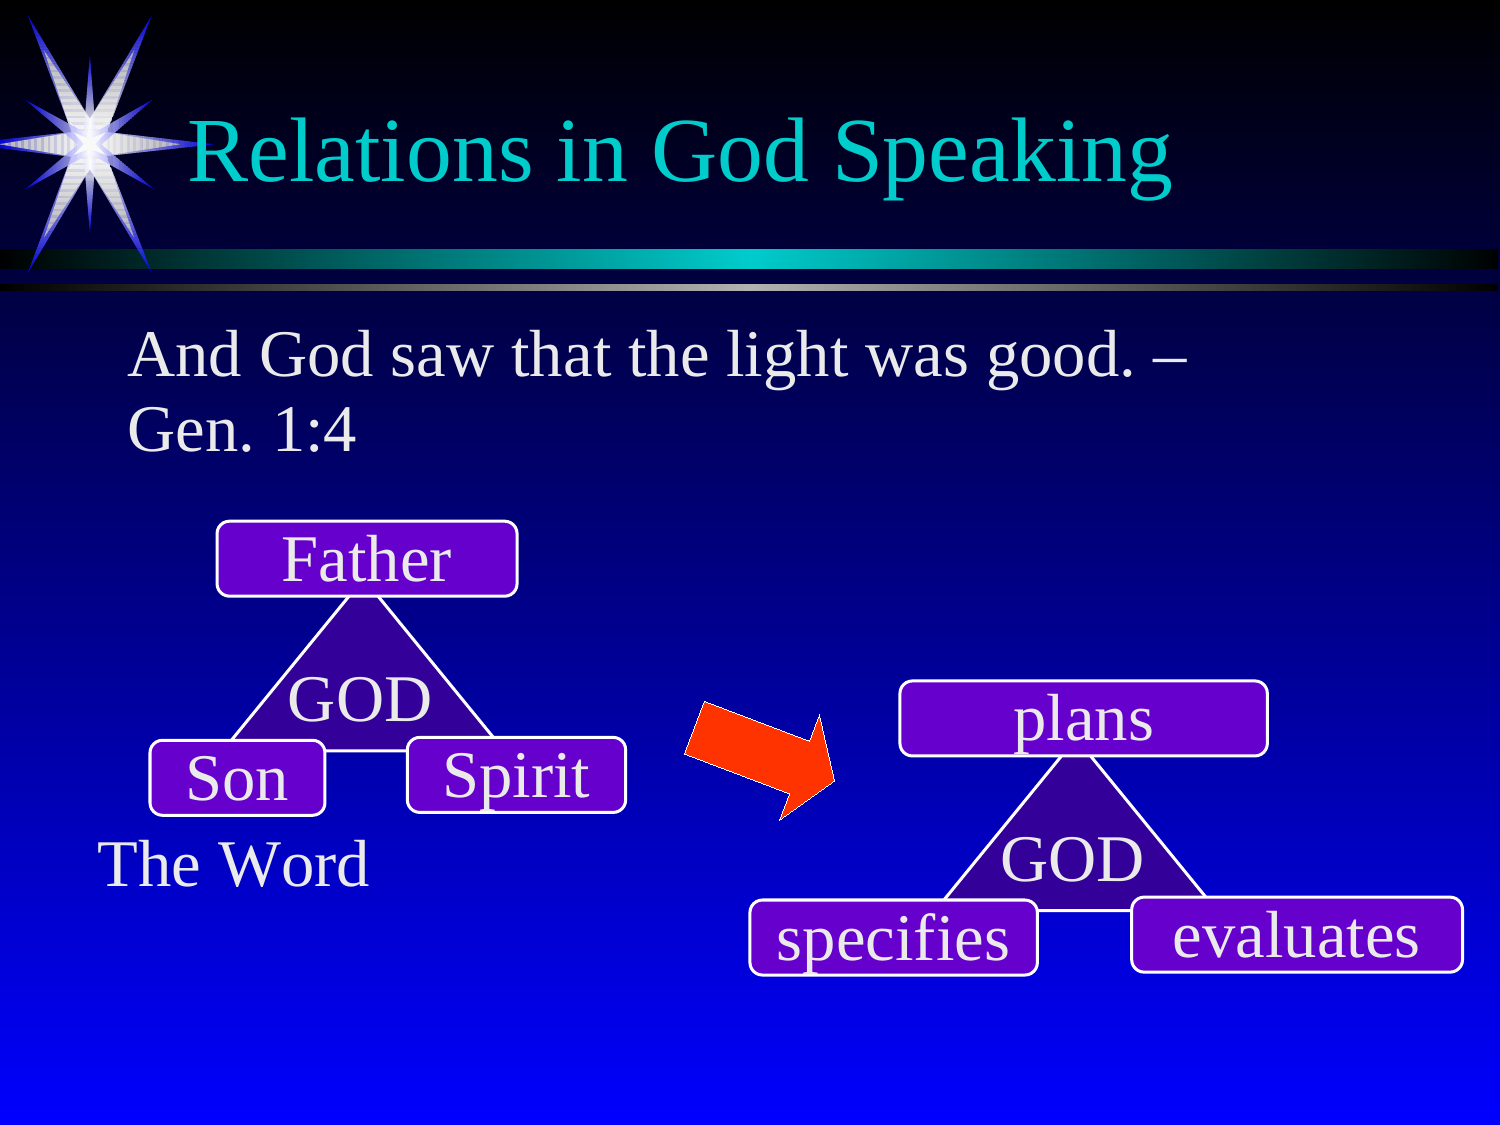

# Relations in God Speaking
And God saw that the light was good. – Gen. 1:4
Father
GOD
plans
GOD
evaluates
specifies
Spirit
Son
The Word